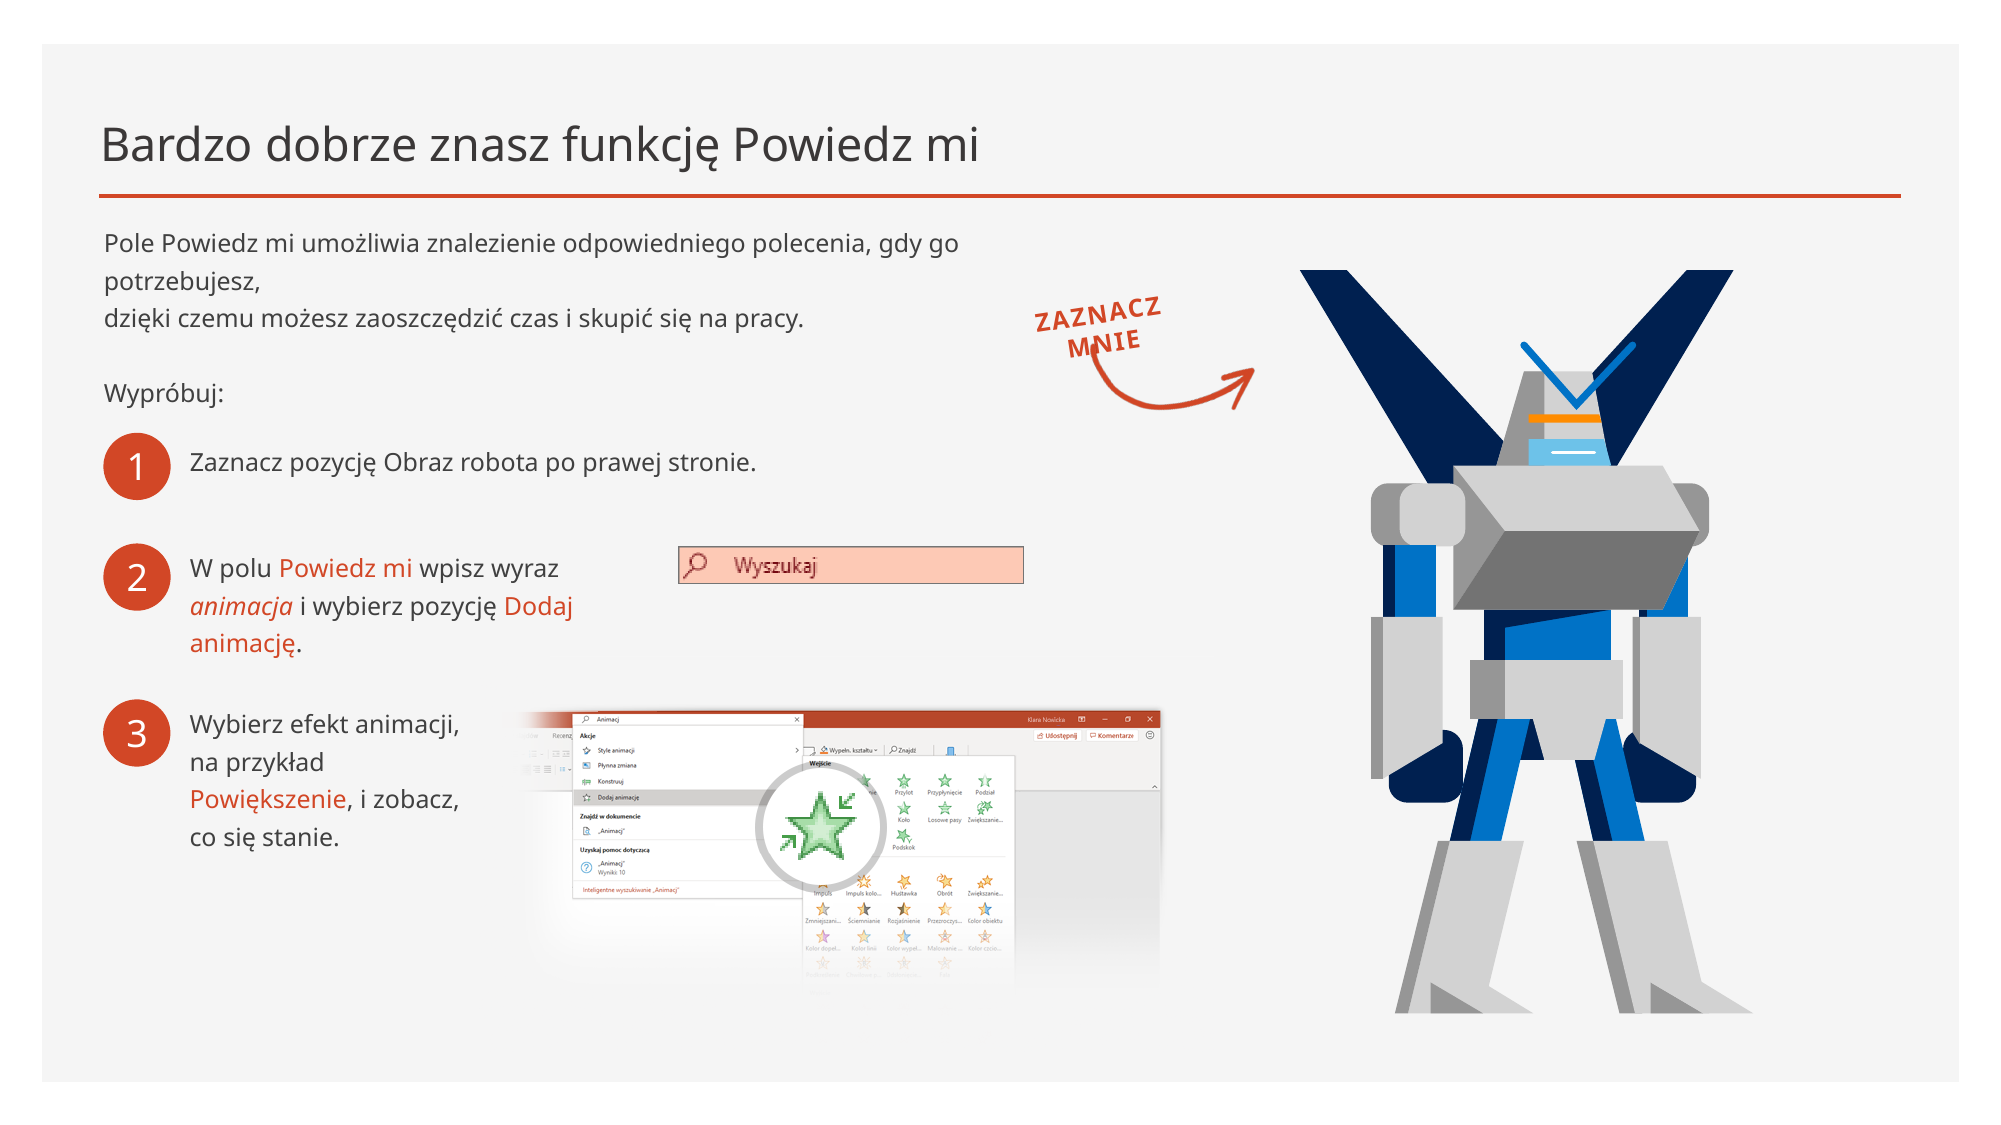

# Bardzo dobrze znasz funkcję Powiedz mi
Pole Powiedz mi umożliwia znalezienie odpowiedniego polecenia, gdy go potrzebujesz,
dzięki czemu możesz zaoszczędzić czas i skupić się na pracy.
Wypróbuj:
ZAZNACZ MNIE
1
Zaznacz pozycję Obraz robota po prawej stronie.
W polu Powiedz mi wpisz wyraz animacja i wybierz pozycję Dodaj animację.
2
Wybierz efekt animacji, na przykład Powiększenie, i zobacz, co się stanie.
3